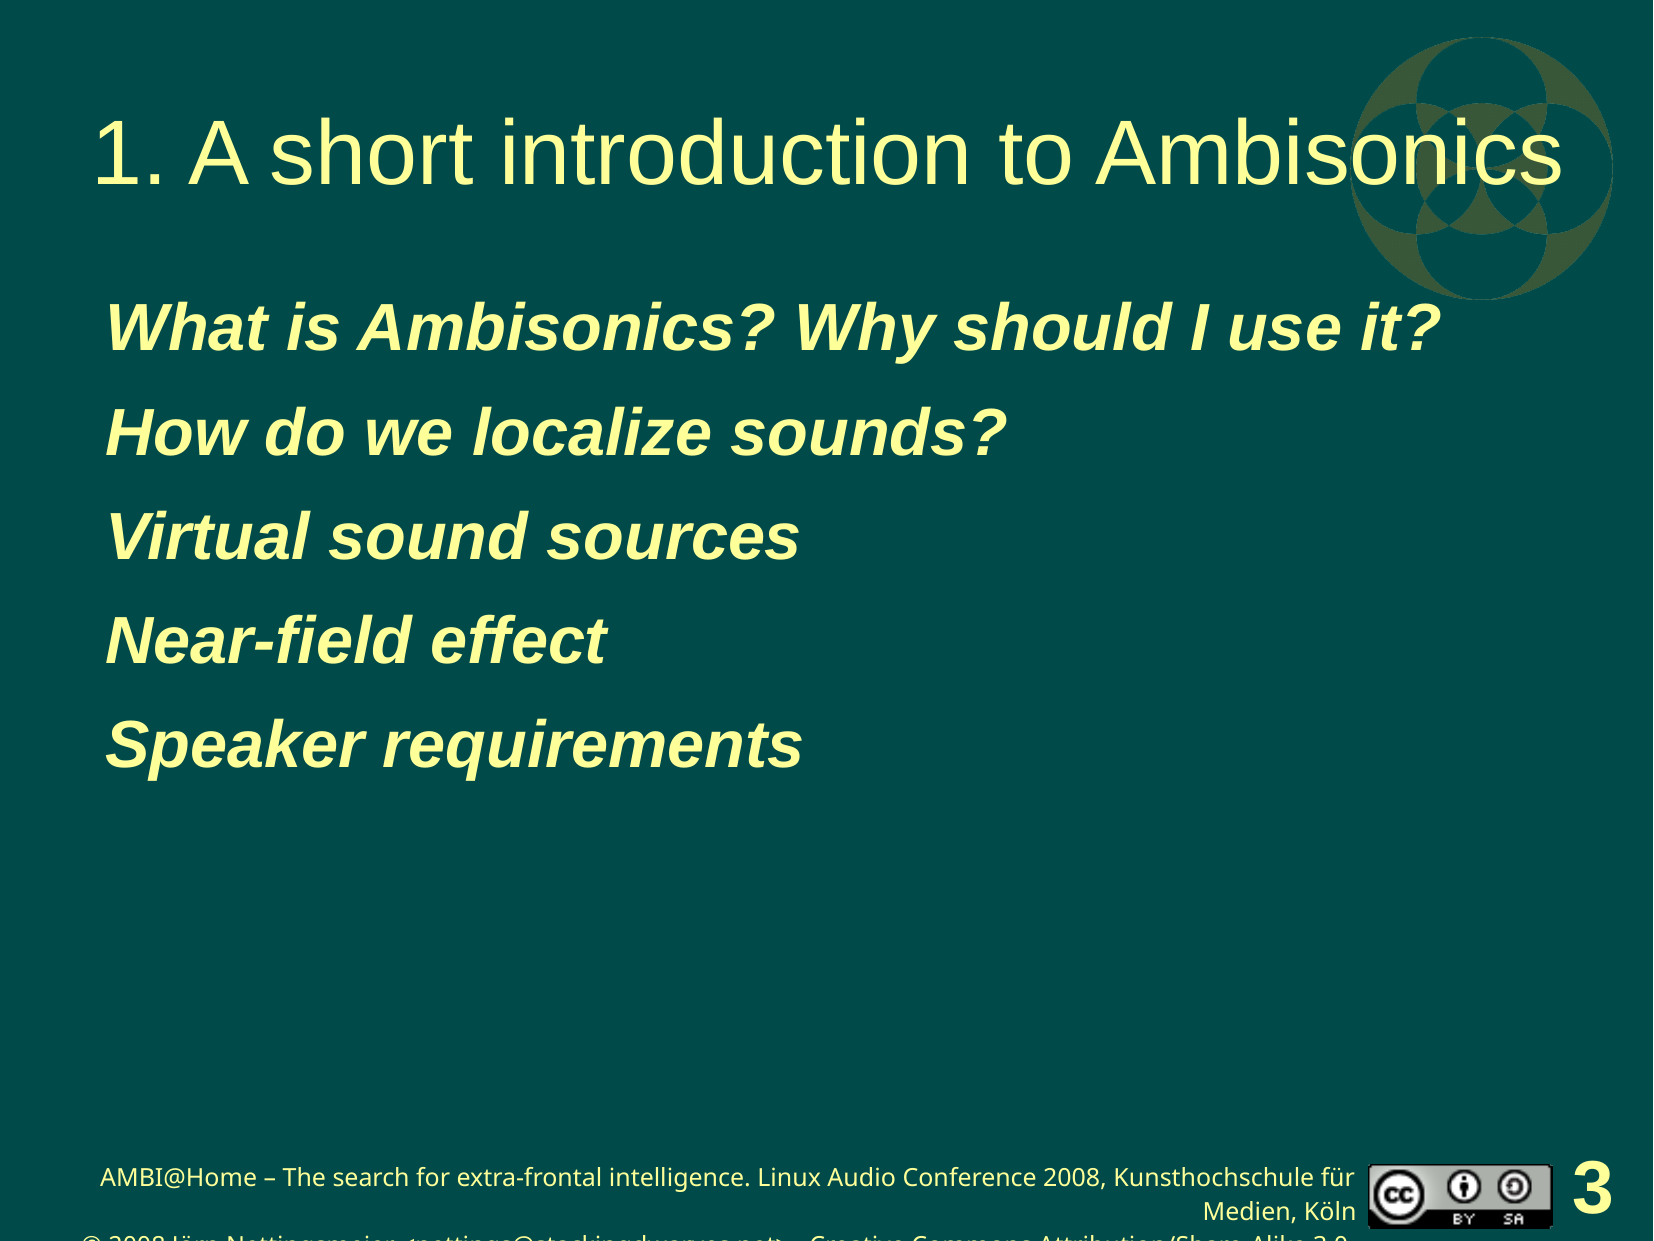

# 1. A short introduction to Ambisonics
What is Ambisonics? Why should I use it?
How do we localize sounds?
Virtual sound sources
Near-field effect
Speaker requirements